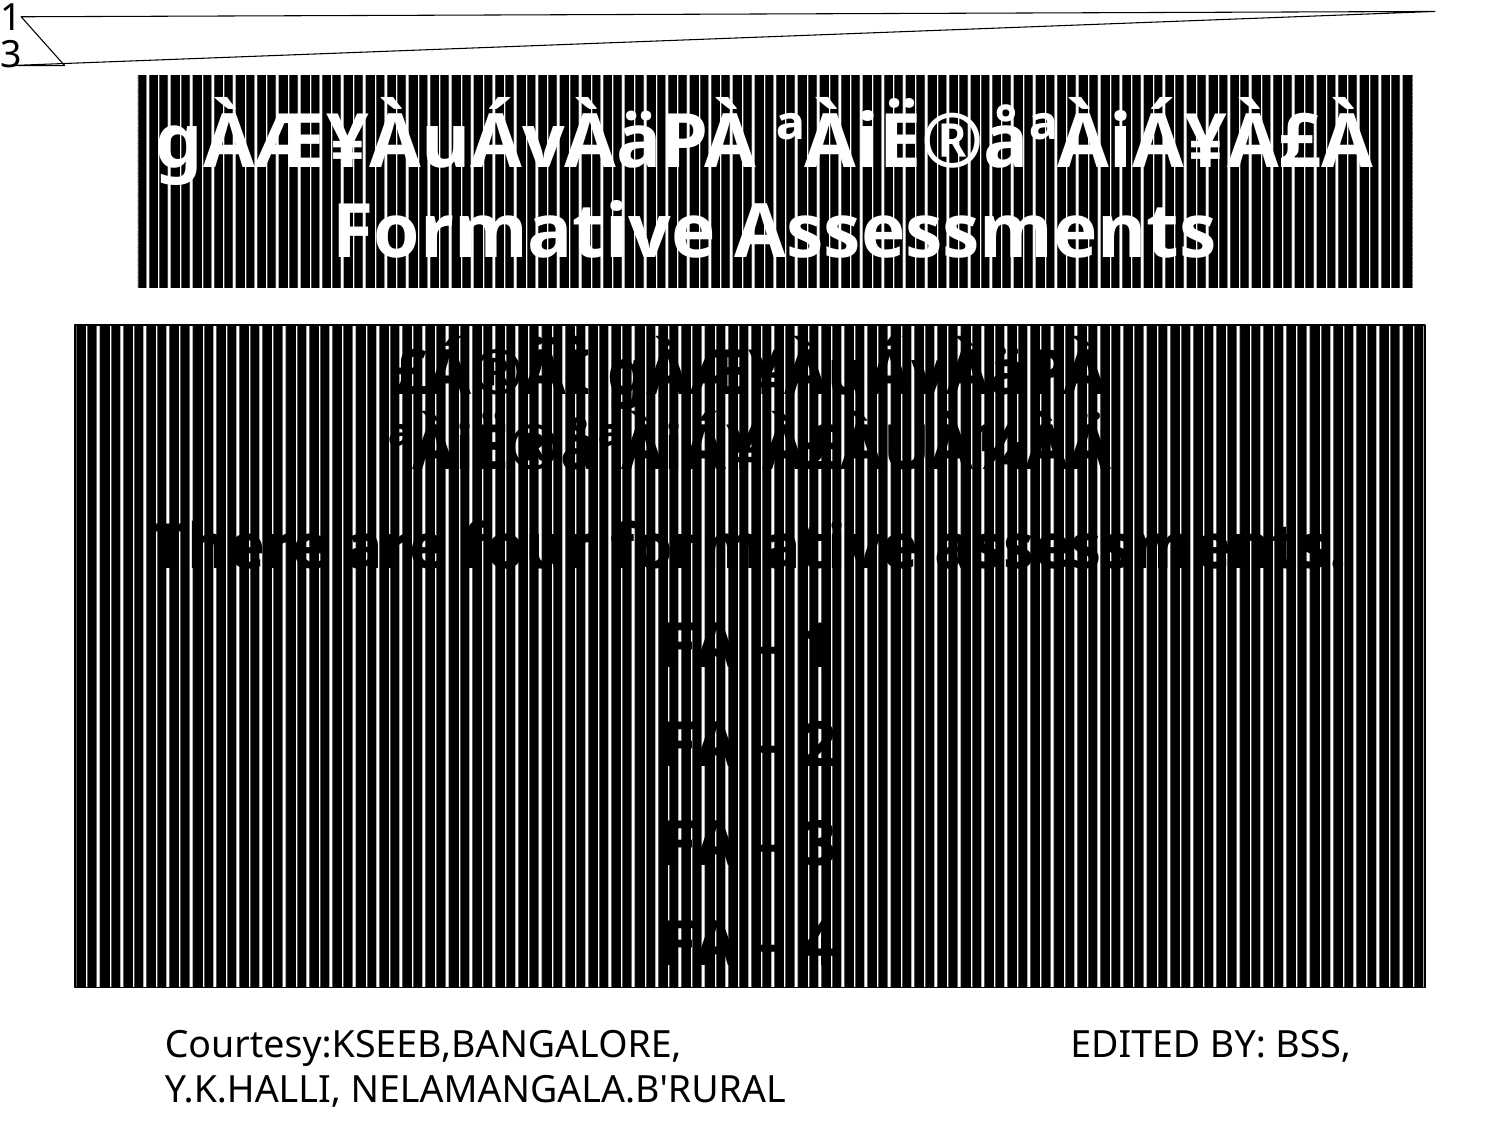

# gÀÆ¥ÀuÁvÀäPÀ ªÀiË®åªÀiÁ¥À£À Formative Assessments
£Á®ÄÌ gÀÆ¥ÀuÁvÀäPÀ ªÀiË®åªÀiÁ¥À£ÀUÀ¼ÀÄ
There are four formative assessments.
FA – 1
FA – 2
FA – 3
FA – 4
Courtesy:KSEEB,BANGALORE, EDITED BY: BSS, Y.K.HALLI, NELAMANGALA.B'RURAL